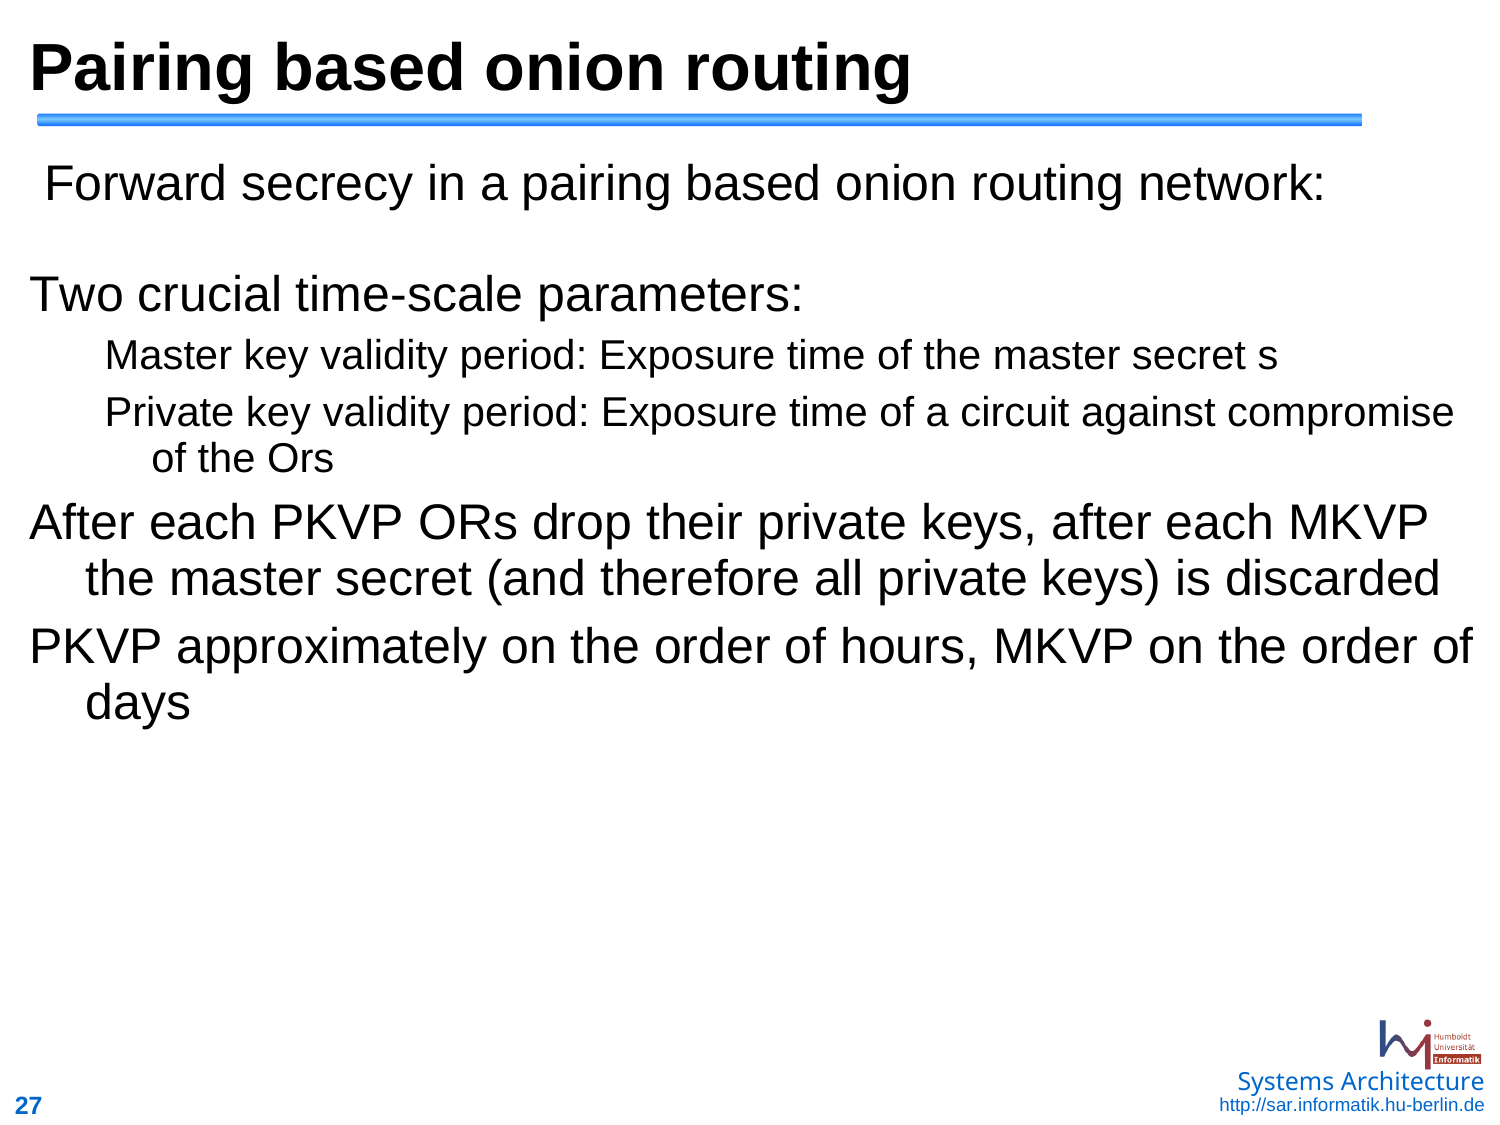

# Pairing based onion routing
Forward secrecy in a pairing based onion routing network:
Two crucial time-scale parameters:
Master key validity period: Exposure time of the master secret s
Private key validity period: Exposure time of a circuit against compromise of the Ors
After each PKVP ORs drop their private keys, after each MKVP the master secret (and therefore all private keys) is discarded
PKVP approximately on the order of hours, MKVP on the order of days